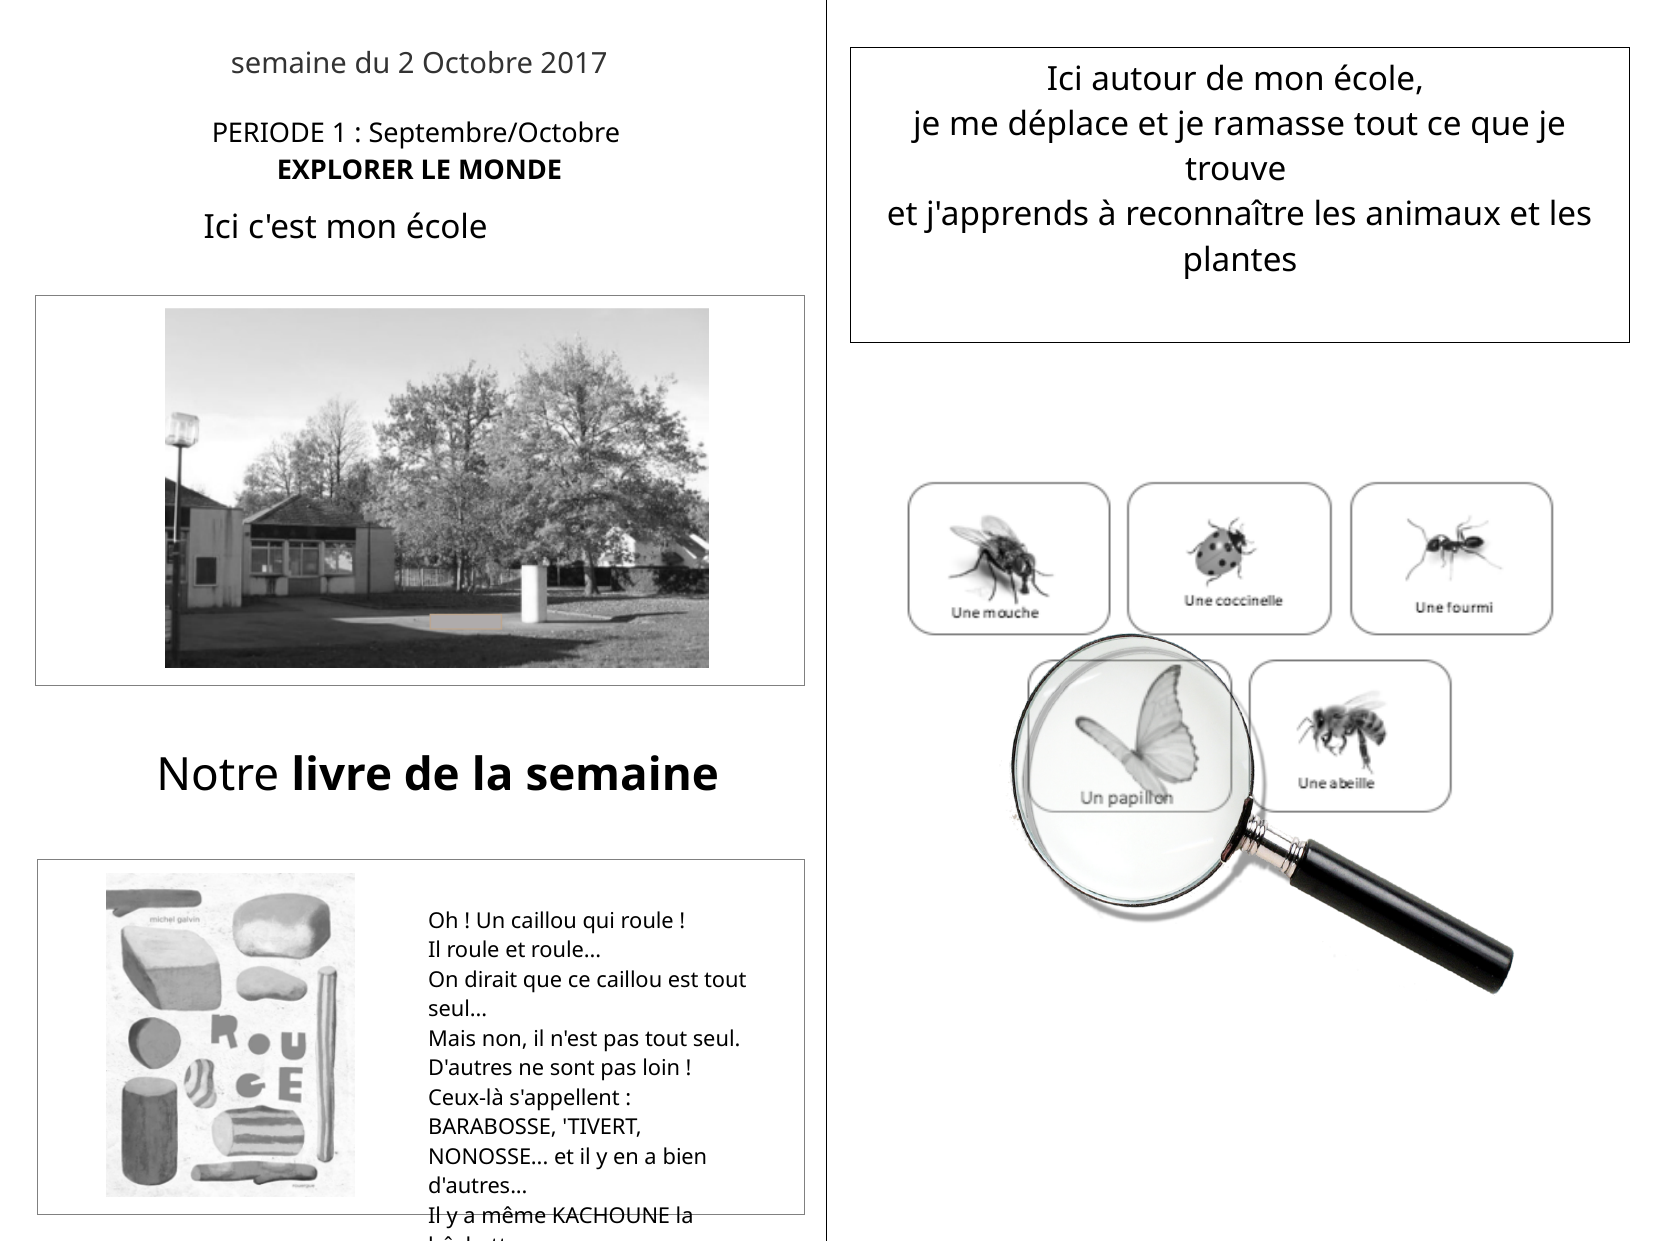

semaine du 2 Octobre 2017
Ici autour de mon école,
je me déplace et je ramasse tout ce que je trouve
et j'apprends à reconnaître les animaux et les plantes
PERIODE 1 : Septembre/Octobre
EXPLORER LE MONDE
Ici c'est mon école
Notre livre de la semaine
Oh ! Un caillou qui roule !
Il roule et roule...
On dirait que ce caillou est tout seul...
Mais non, il n'est pas tout seul. D'autres ne sont pas loin !
Ceux-là s'appellent : BARABOSSE, 'TIVERT, NONOSSE... et il y en a bien d'autres...
Il y a même KACHOUNE la bûchette.